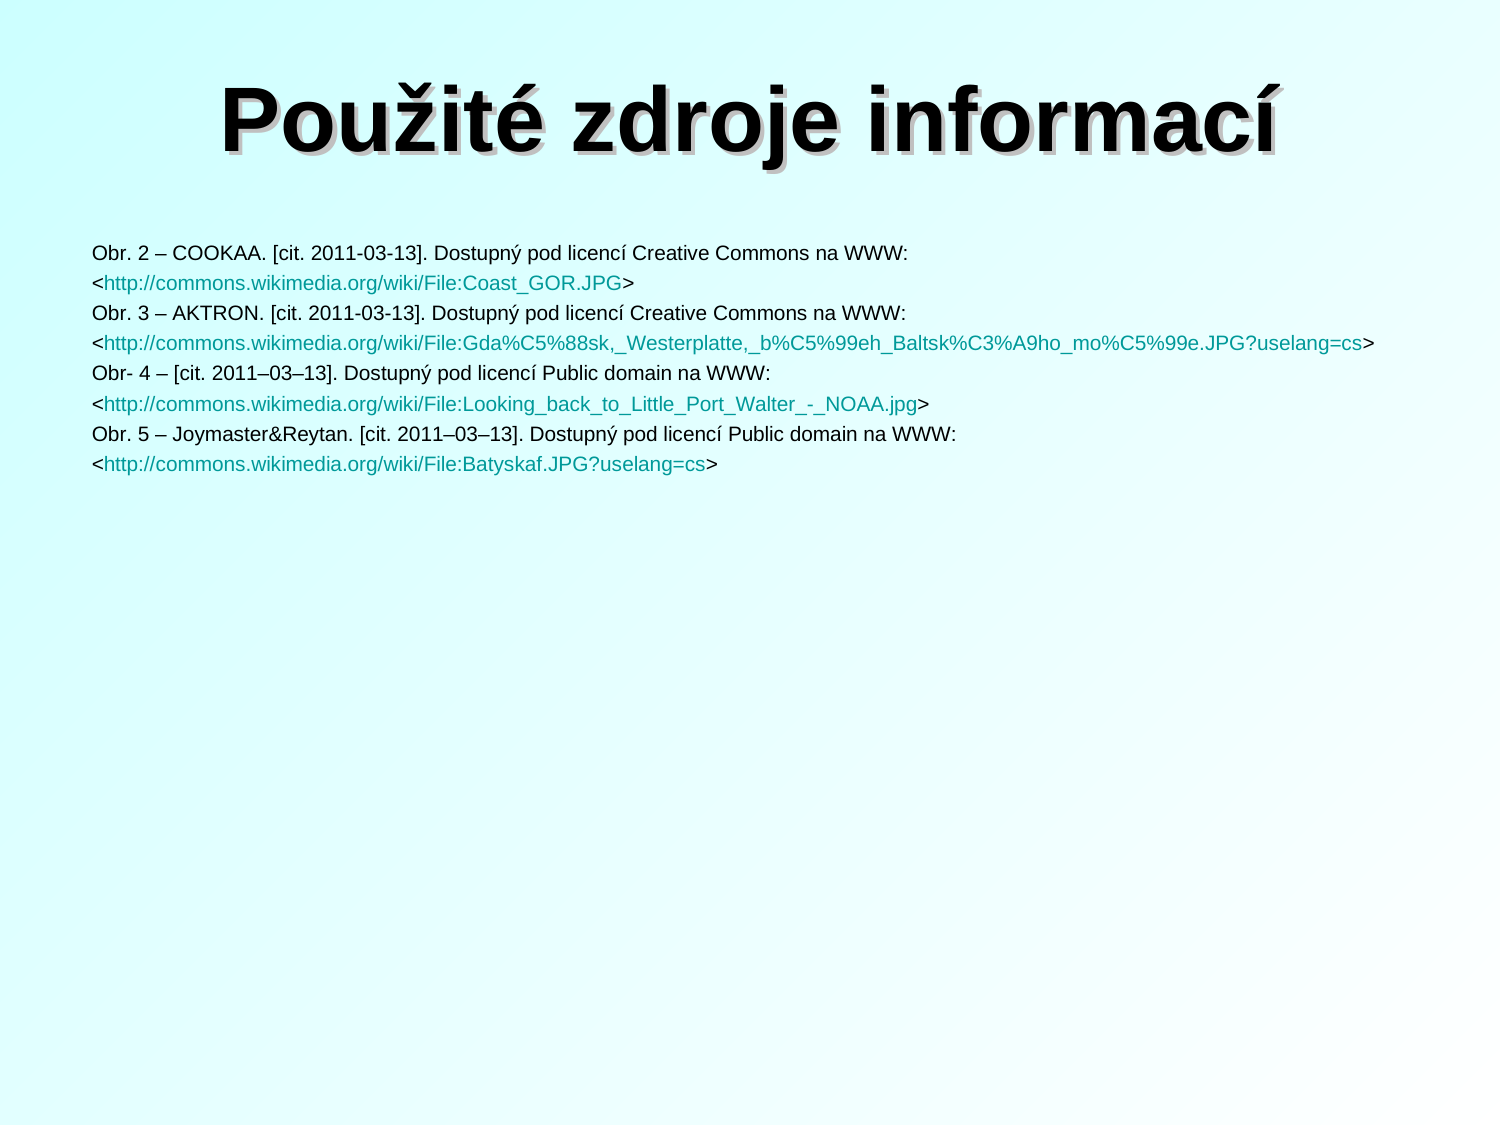

# Použité zdroje informací
Obr. 2 – COOKAA. [cit. 2011-03-13]. Dostupný pod licencí Creative Commons na WWW:
<http://commons.wikimedia.org/wiki/File:Coast_GOR.JPG>
Obr. 3 – AKTRON. [cit. 2011-03-13]. Dostupný pod licencí Creative Commons na WWW:
<http://commons.wikimedia.org/wiki/File:Gda%C5%88sk,_Westerplatte,_b%C5%99eh_Baltsk%C3%A9ho_mo%C5%99e.JPG?uselang=cs>
Obr- 4 – [cit. 2011–03–13]. Dostupný pod licencí Public domain na WWW:
<http://commons.wikimedia.org/wiki/File:Looking_back_to_Little_Port_Walter_-_NOAA.jpg>
Obr. 5 – Joymaster&Reytan. [cit. 2011–03–13]. Dostupný pod licencí Public domain na WWW:
<http://commons.wikimedia.org/wiki/File:Batyskaf.JPG?uselang=cs>